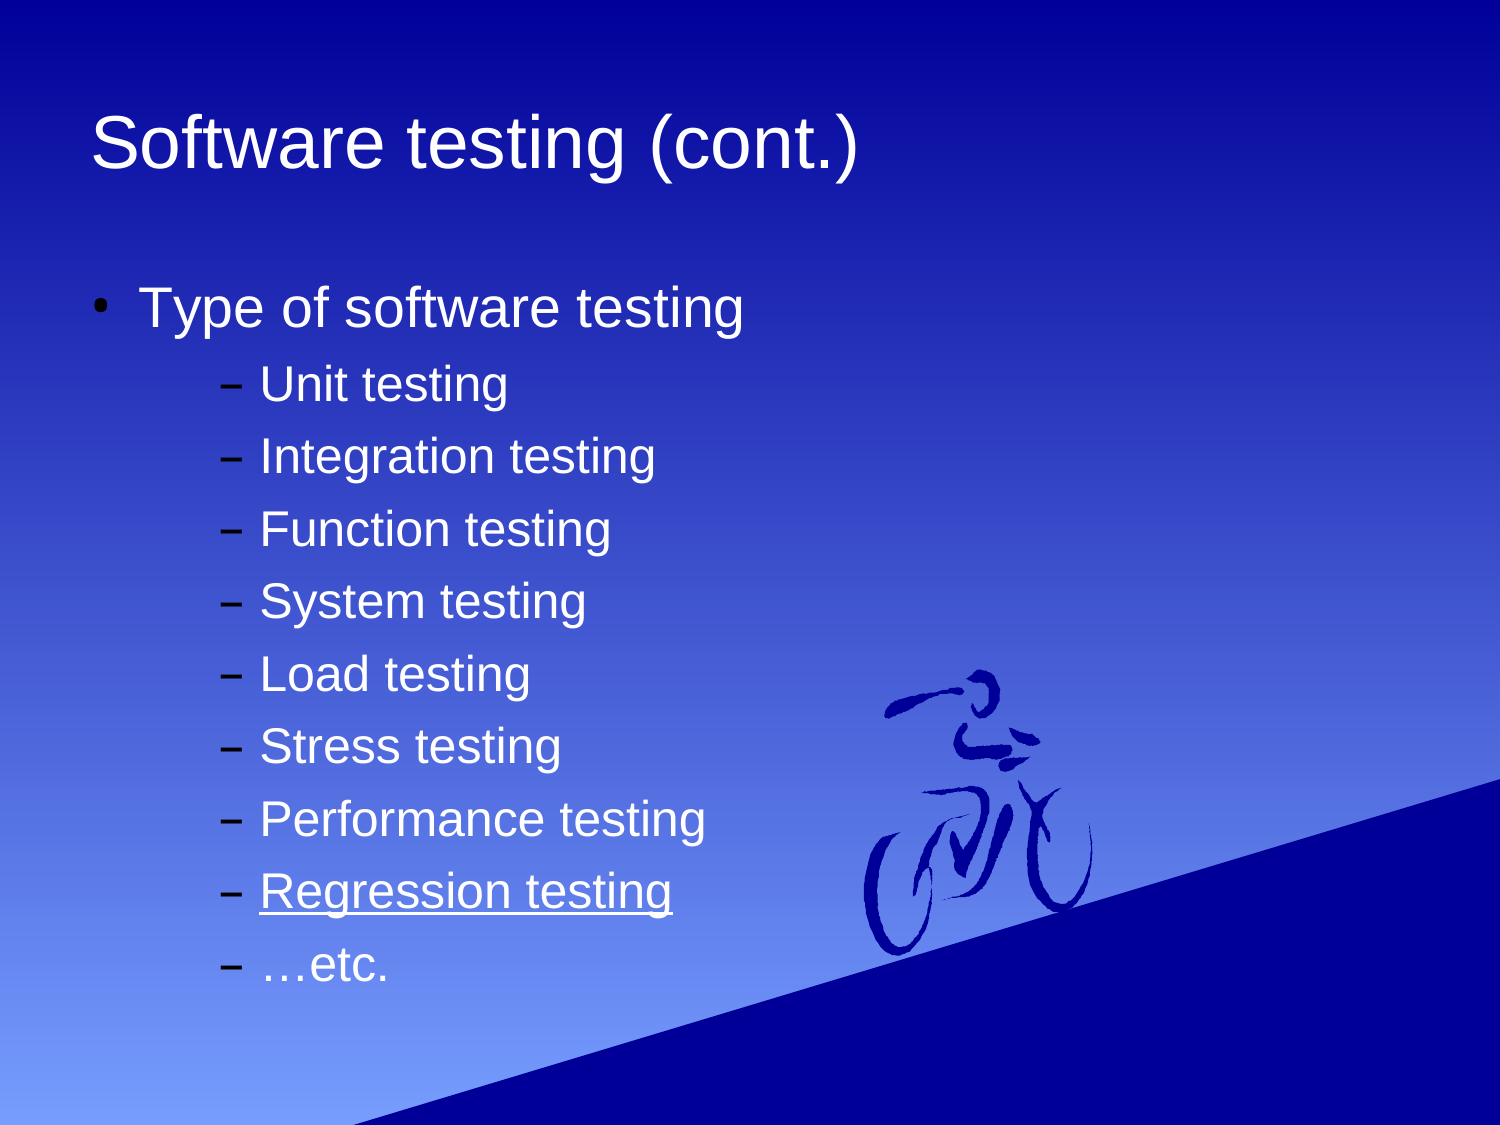

# Software testing (cont.)
Type of software testing
Unit testing
Integration testing
Function testing
System testing
Load testing
Stress testing
Performance testing
Regression testing
…etc.